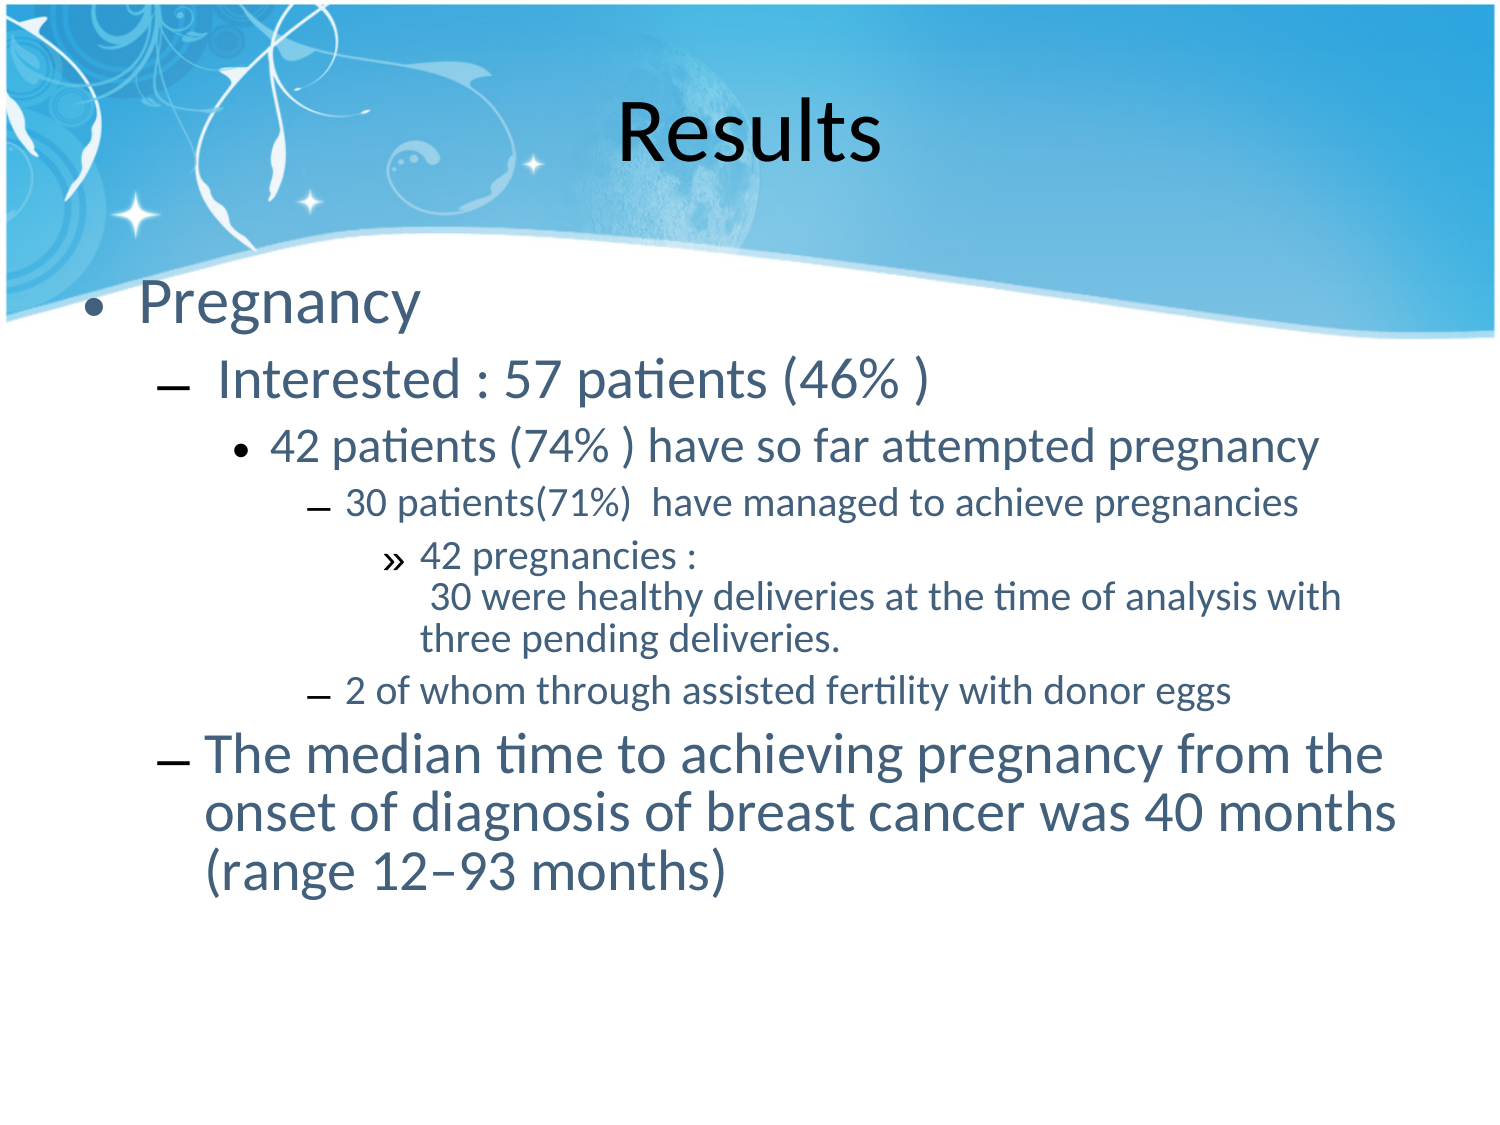

# Results
Pregnancy
 Interested : 57 patients (46% )
42 patients (74% ) have so far attempted pregnancy
30 patients(71%) have managed to achieve pregnancies
42 pregnancies :
 30 were healthy deliveries at the time of analysis with three pending deliveries.
2 of whom through assisted fertility with donor eggs
The median time to achieving pregnancy from the onset of diagnosis of breast cancer was 40 months (range 12–93 months)